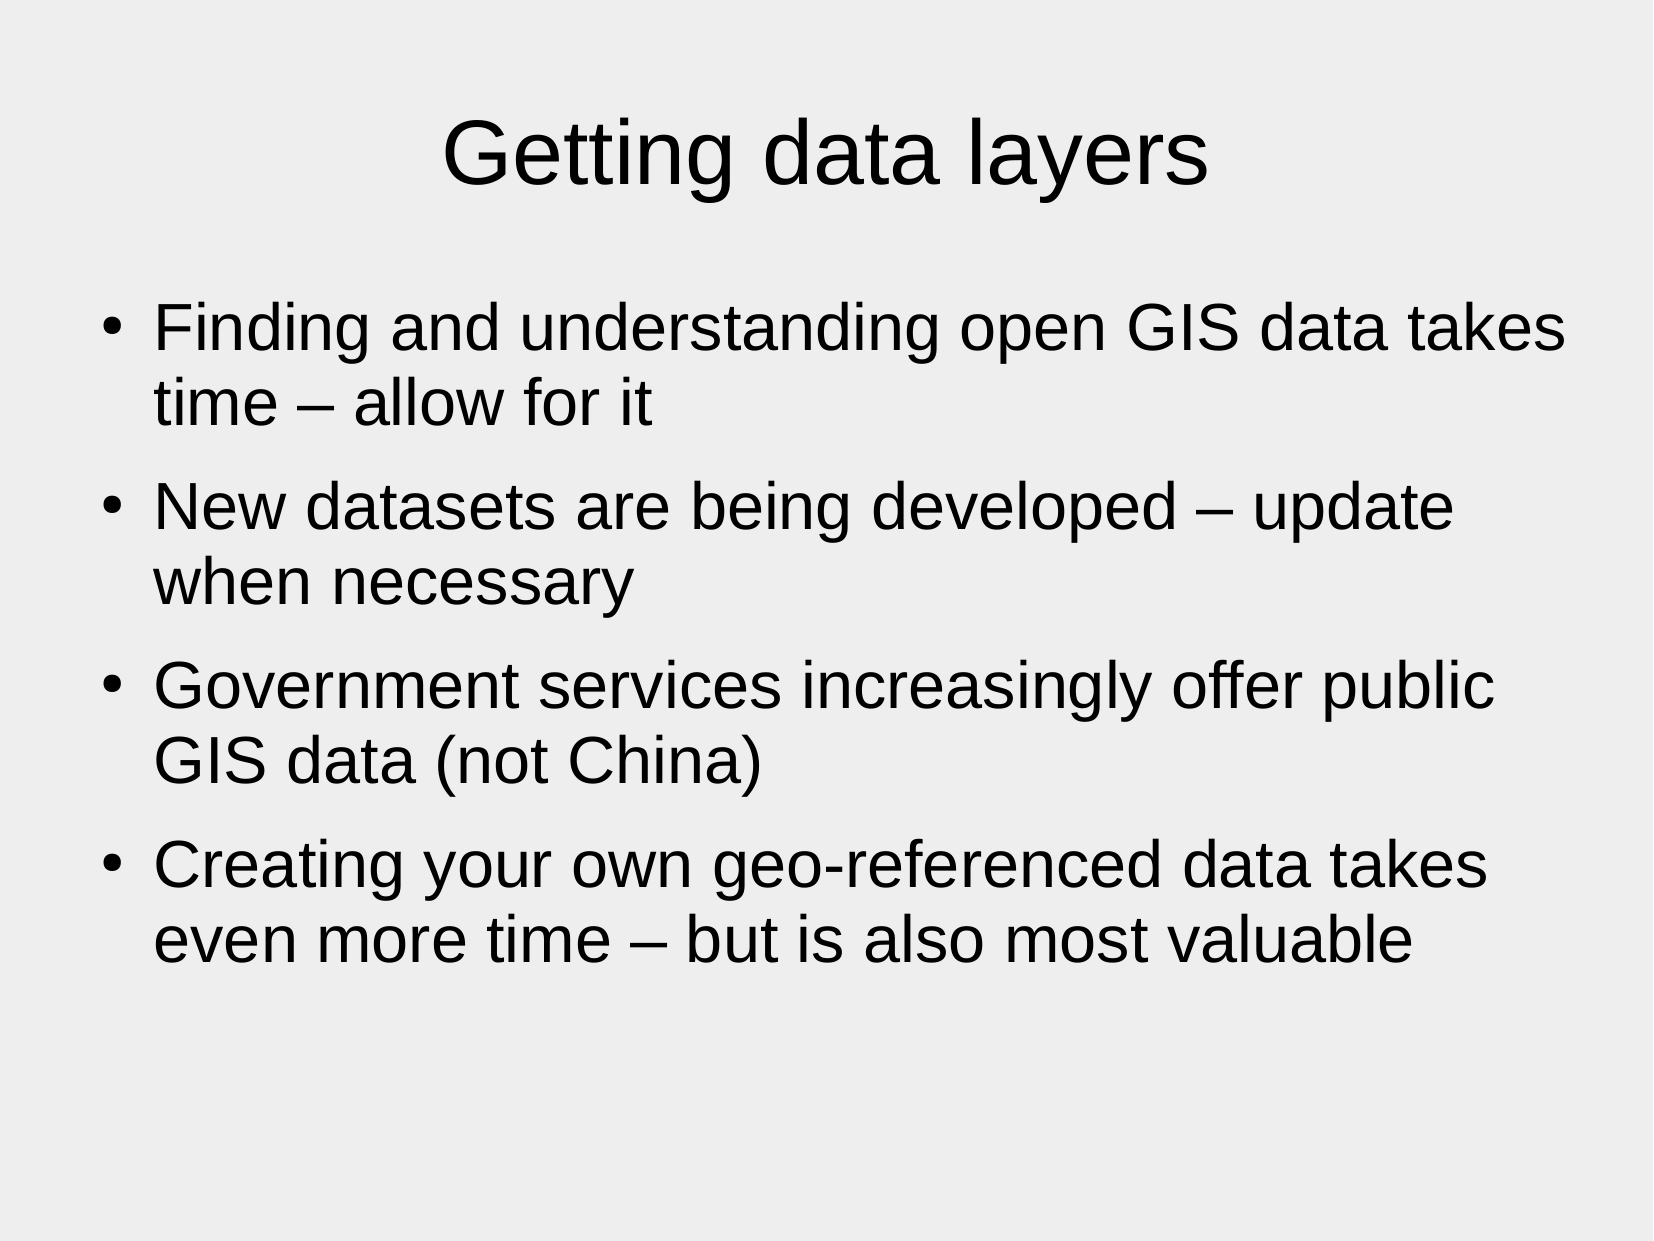

# Getting data layers
Finding and understanding open GIS data takes time – allow for it
New datasets are being developed – update when necessary
Government services increasingly offer public GIS data (not China)
Creating your own geo-referenced data takes even more time – but is also most valuable